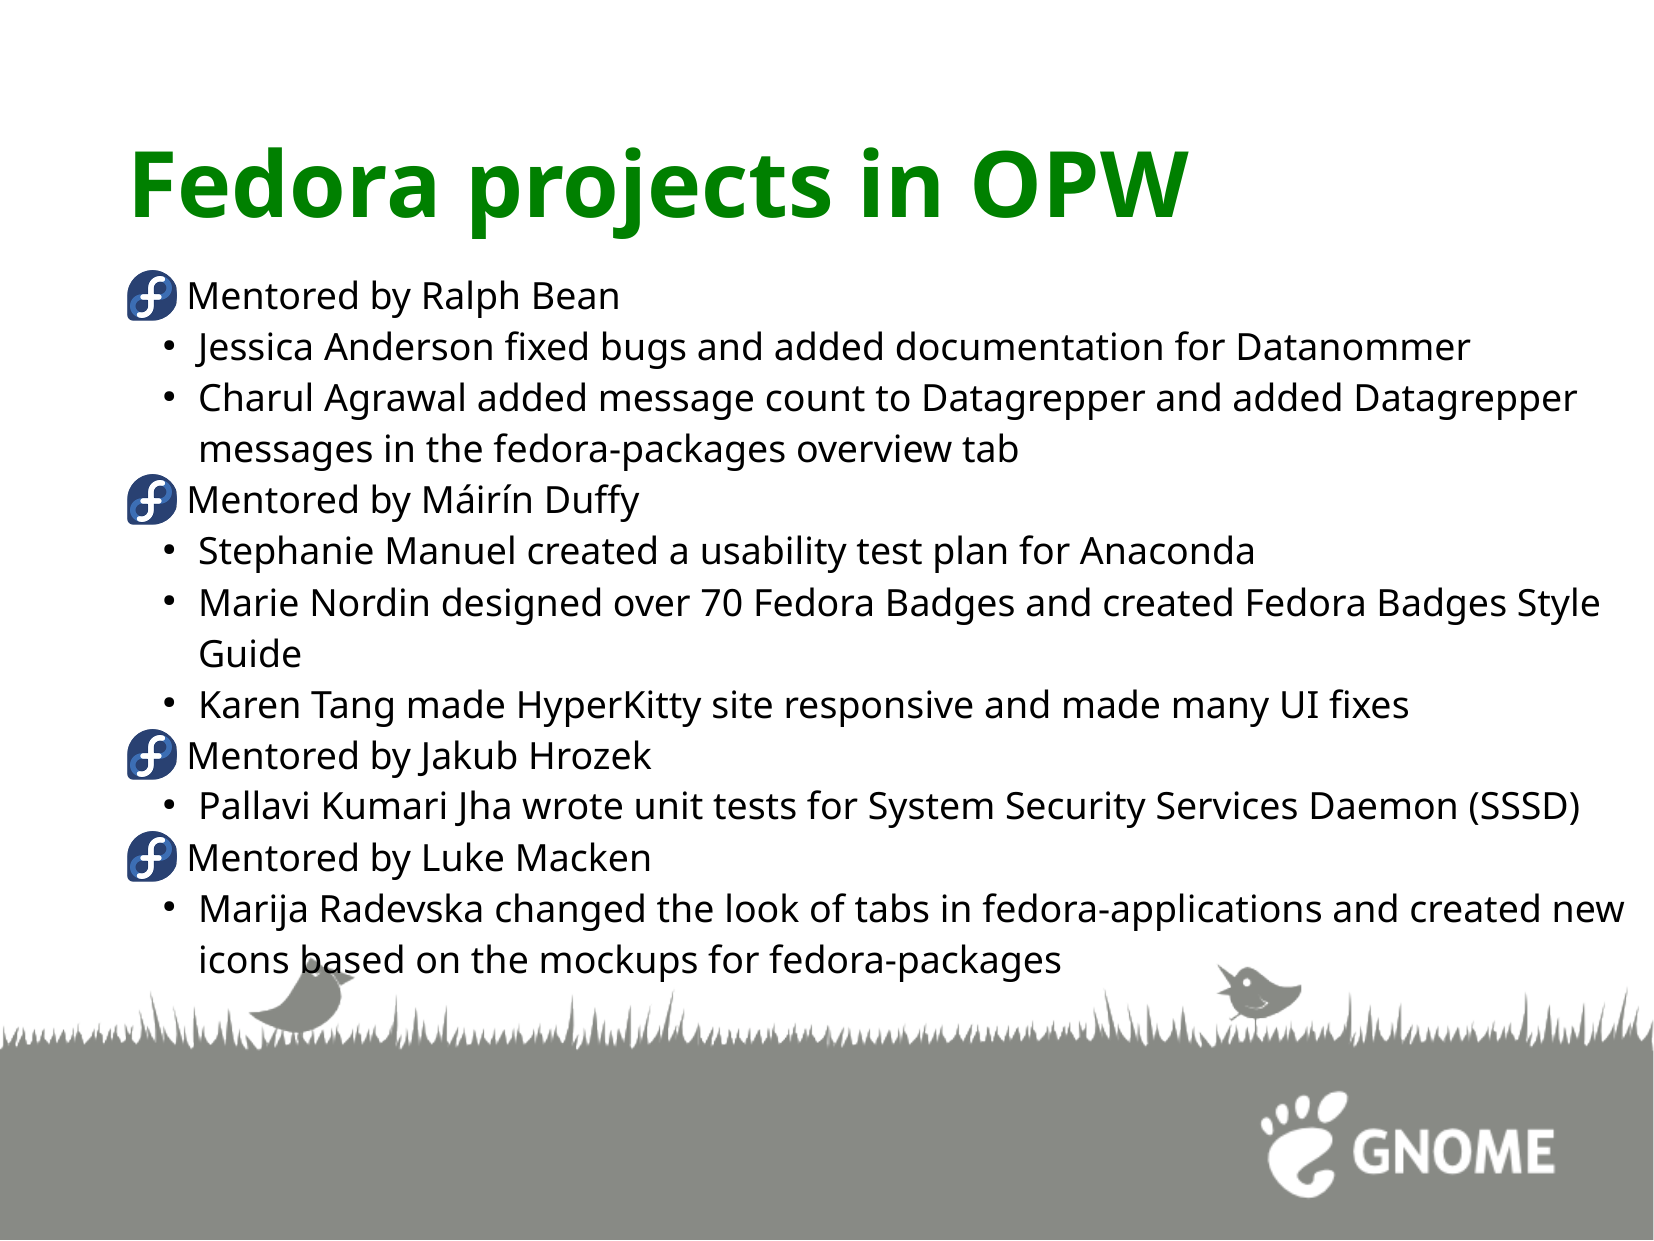

Fedora projects in OPW
 Mentored by Ralph Bean
Jessica Anderson fixed bugs and added documentation for Datanommer
Charul Agrawal added message count to Datagrepper and added Datagrepper messages in the fedora-packages overview tab
 Mentored by Máirín Duffy
Stephanie Manuel created a usability test plan for Anaconda
Marie Nordin designed over 70 Fedora Badges and created Fedora Badges Style Guide
Karen Tang made HyperKitty site responsive and made many UI fixes
 Mentored by Jakub Hrozek
Pallavi Kumari Jha wrote unit tests for System Security Services Daemon (SSSD)
 Mentored by Luke Macken
Marija Radevska changed the look of tabs in fedora-applications and created new icons based on the mockups for fedora-packages